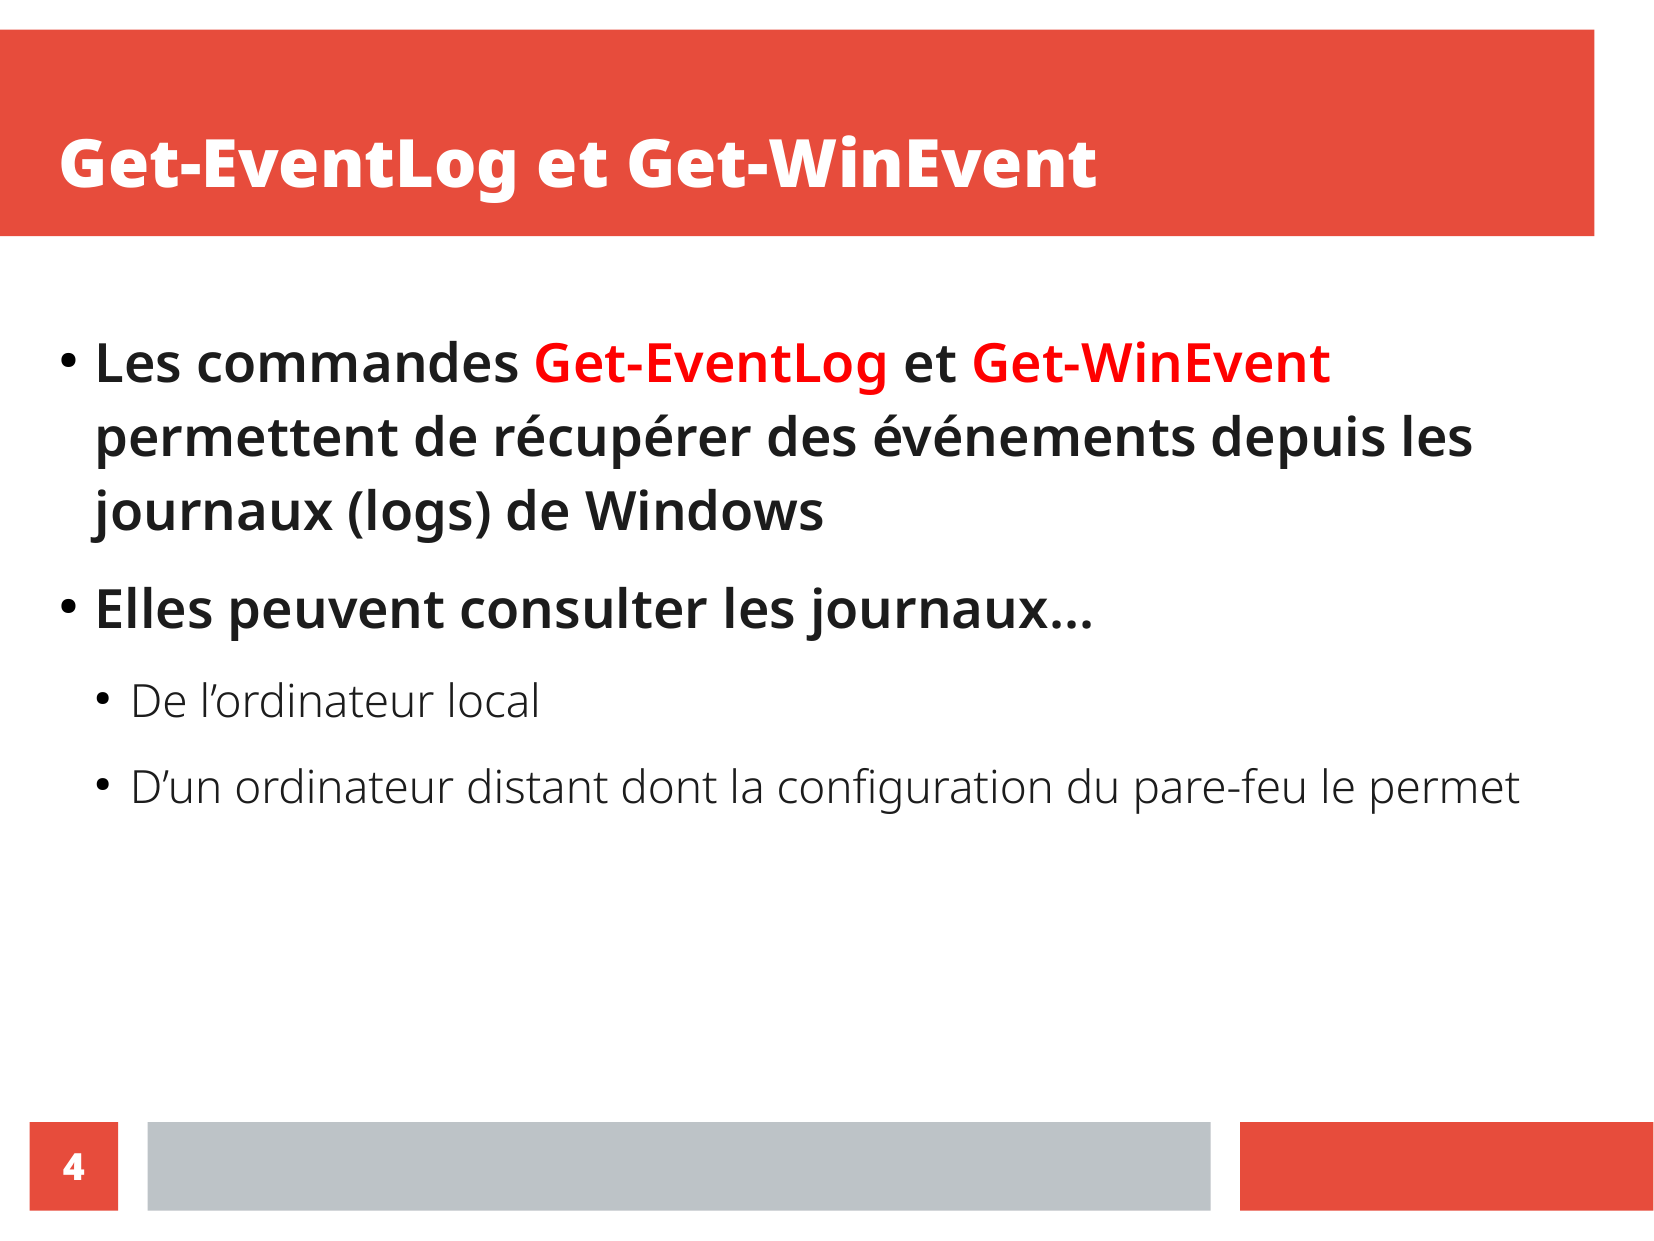

# Get-EventLog et Get-WinEvent
Les commandes Get-EventLog et Get-WinEvent permettent de récupérer des événements depuis les journaux (logs) de Windows
Elles peuvent consulter les journaux...
De l’ordinateur local
D’un ordinateur distant dont la configuration du pare-feu le permet
4